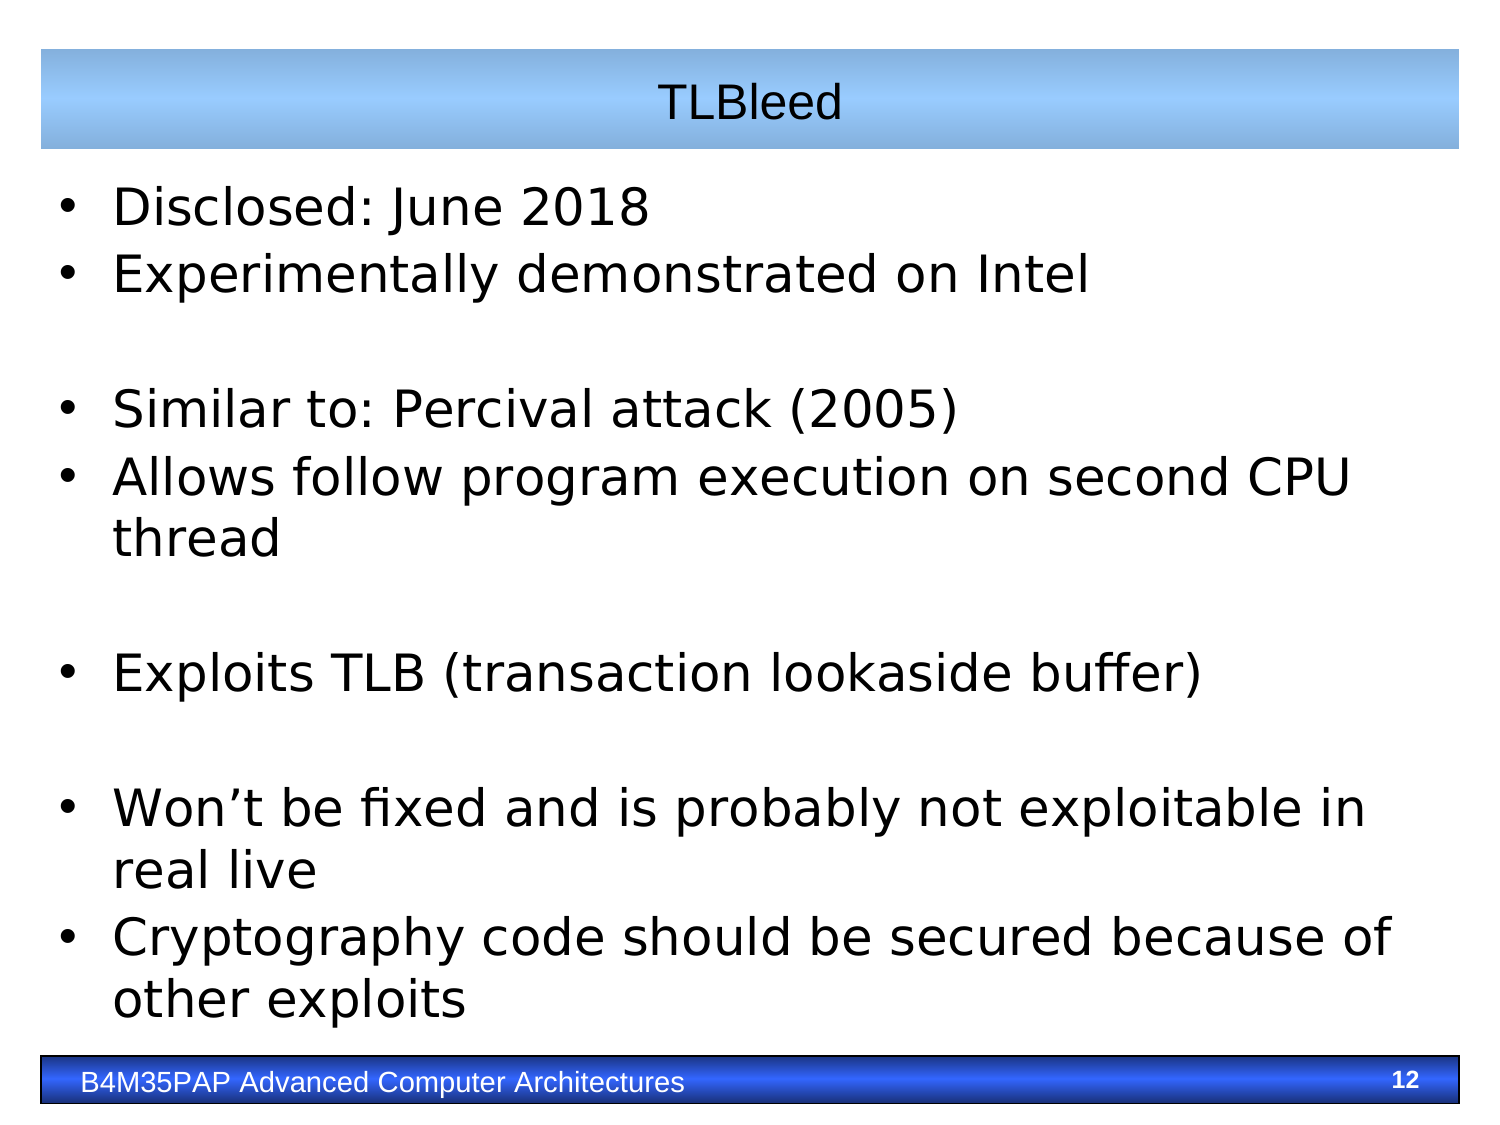

# TLBleed
Disclosed: June 2018
Experimentally demonstrated on Intel
Similar to: Percival attack (2005)
Allows follow program execution on second CPU thread
Exploits TLB (transaction lookaside buffer)
Won’t be fixed and is probably not exploitable in real live
Cryptography code should be secured because of other exploits